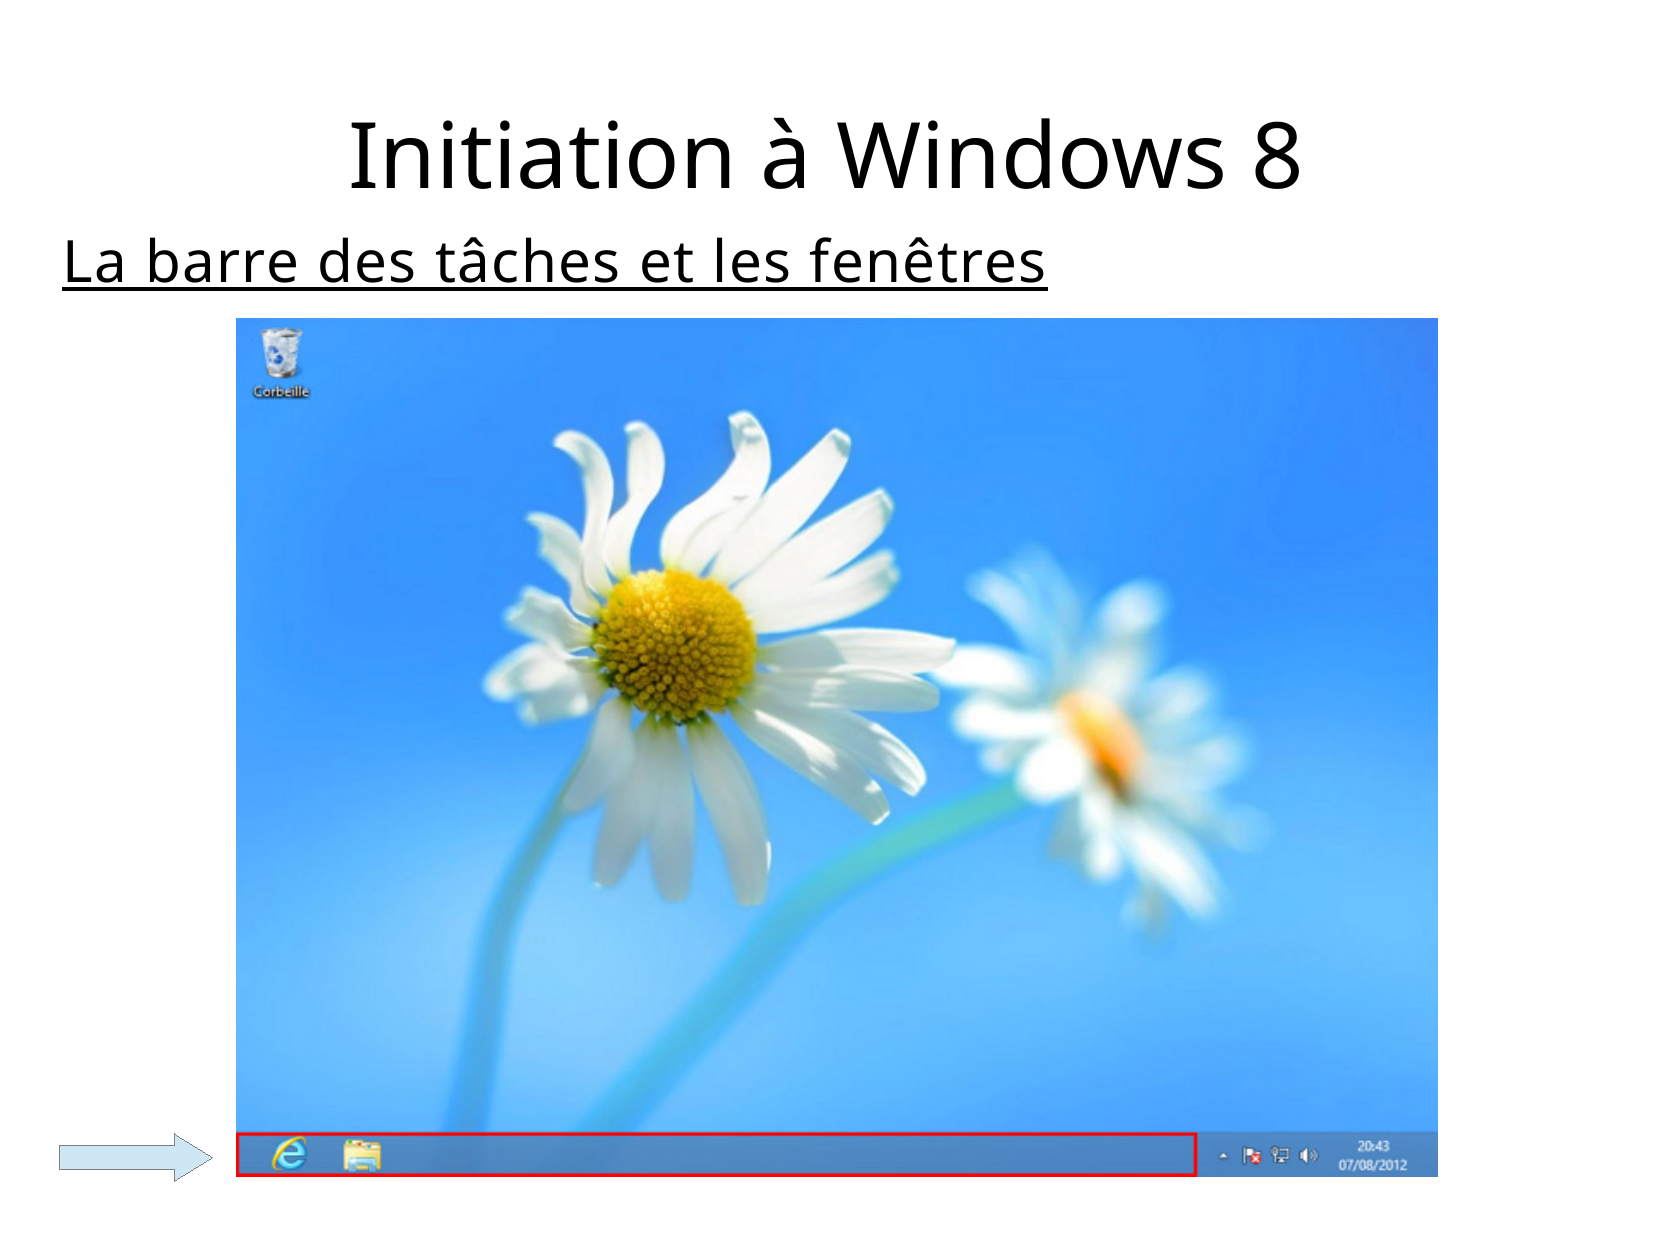

# Initiation à Windows 8
La barre des tâches et les fenêtres